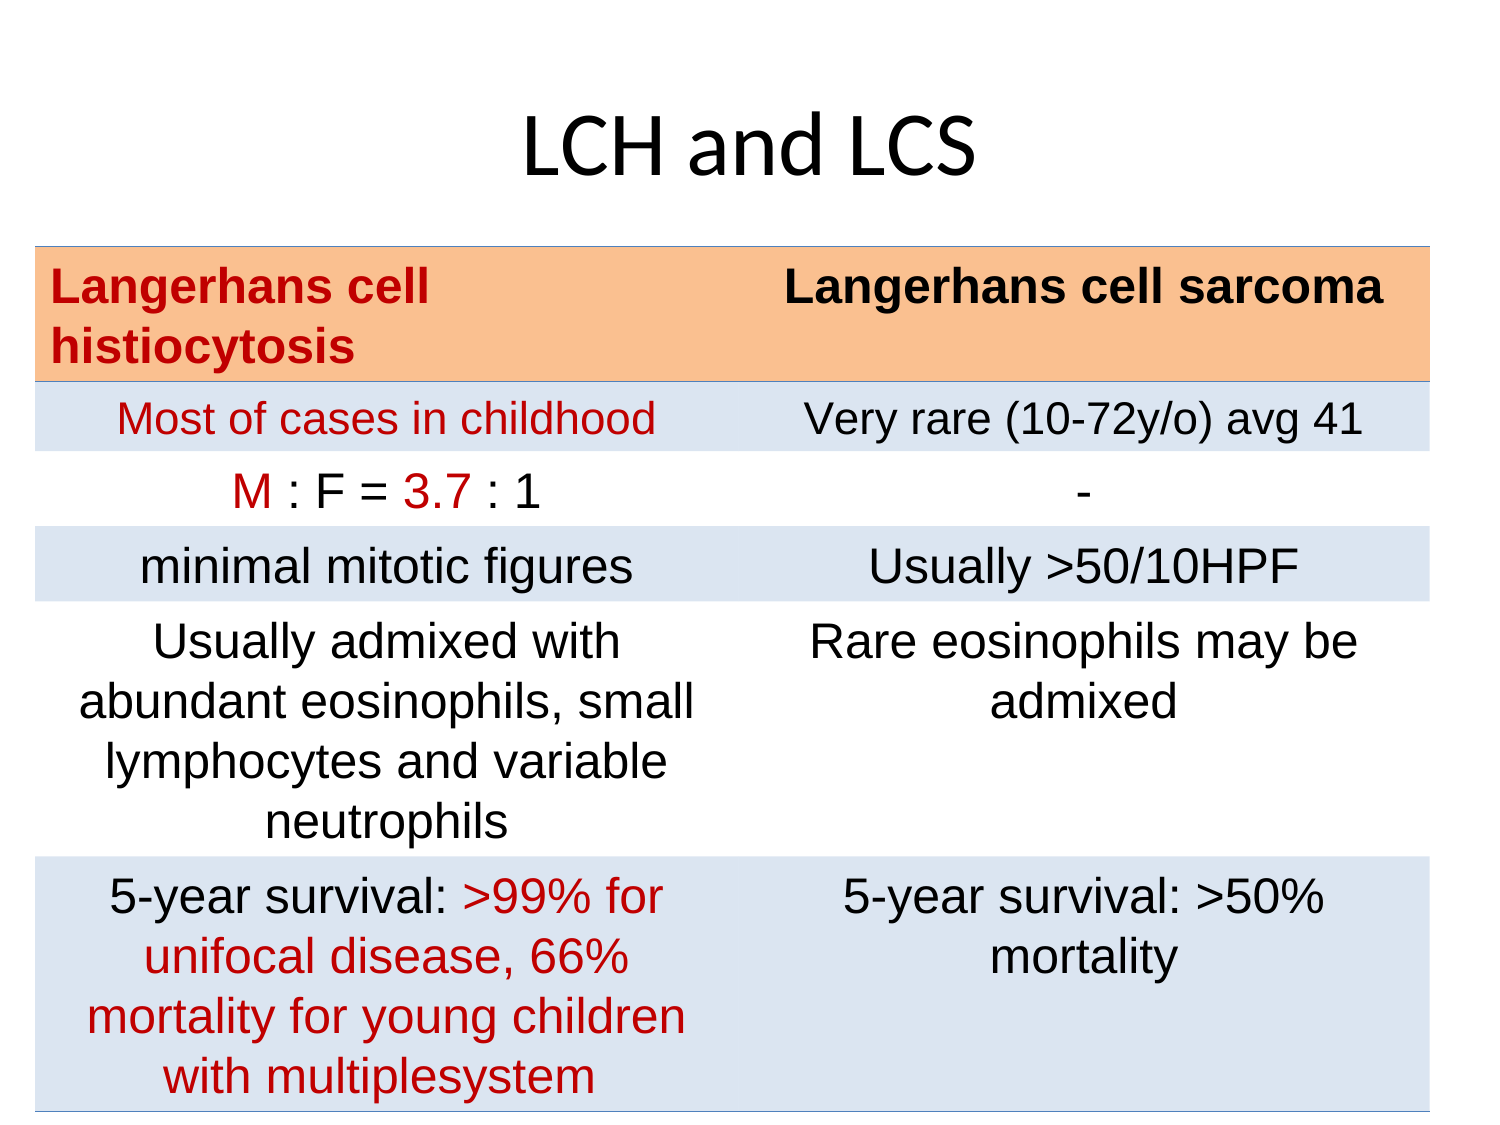

# LCH and LCS
| Langerhans cell histiocytosis | Langerhans cell sarcoma |
| --- | --- |
| Most of cases in childhood | Very rare (10-72y/o) avg 41 |
| M : F = 3.7 : 1 | - |
| minimal mitotic figures | Usually >50/10HPF |
| Usually admixed with abundant eosinophils, small lymphocytes and variable neutrophils | Rare eosinophils may be admixed |
| 5-year survival: >99% for unifocal disease, 66% mortality for young children with multiplesystem | 5-year survival: >50% mortality |